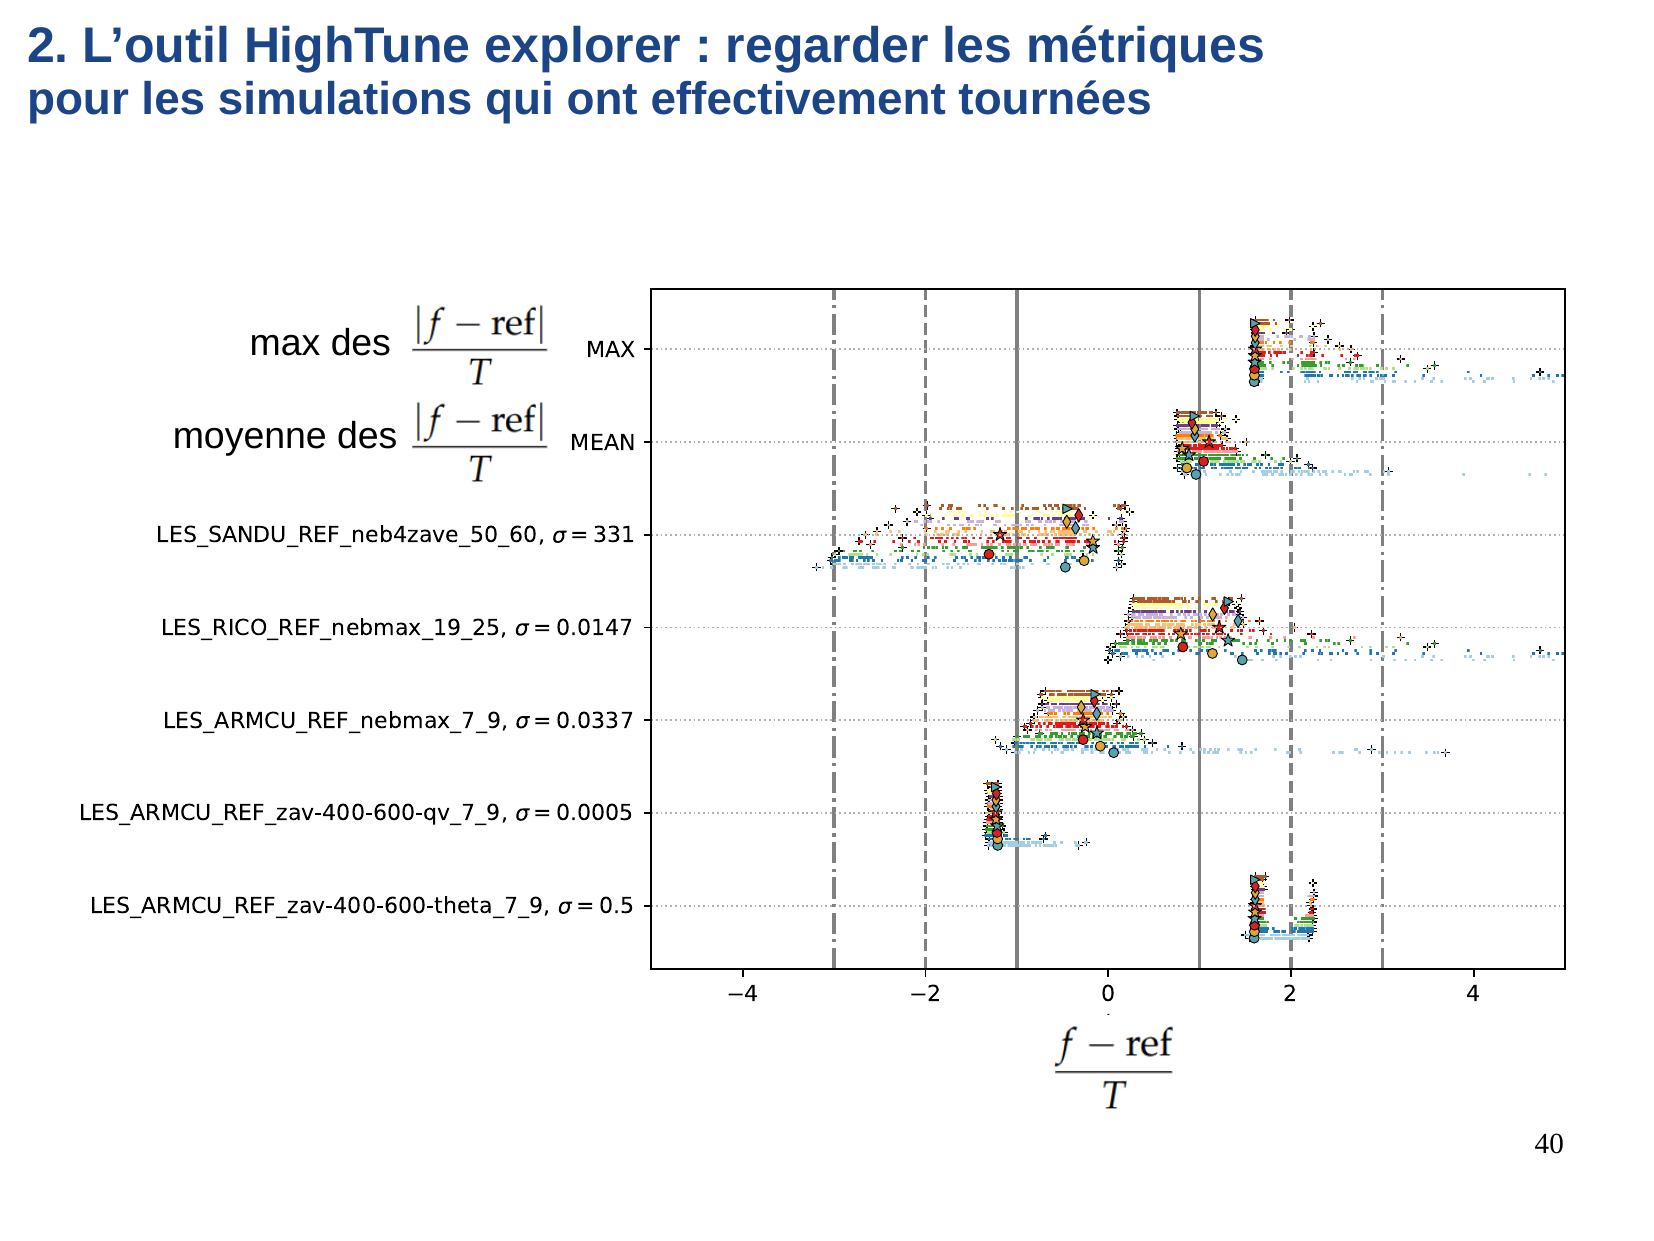

2. L’outil HighTune explorer : regarder les métriques
pour les simulations qui ont effectivement tournées
max des
moyenne des
40